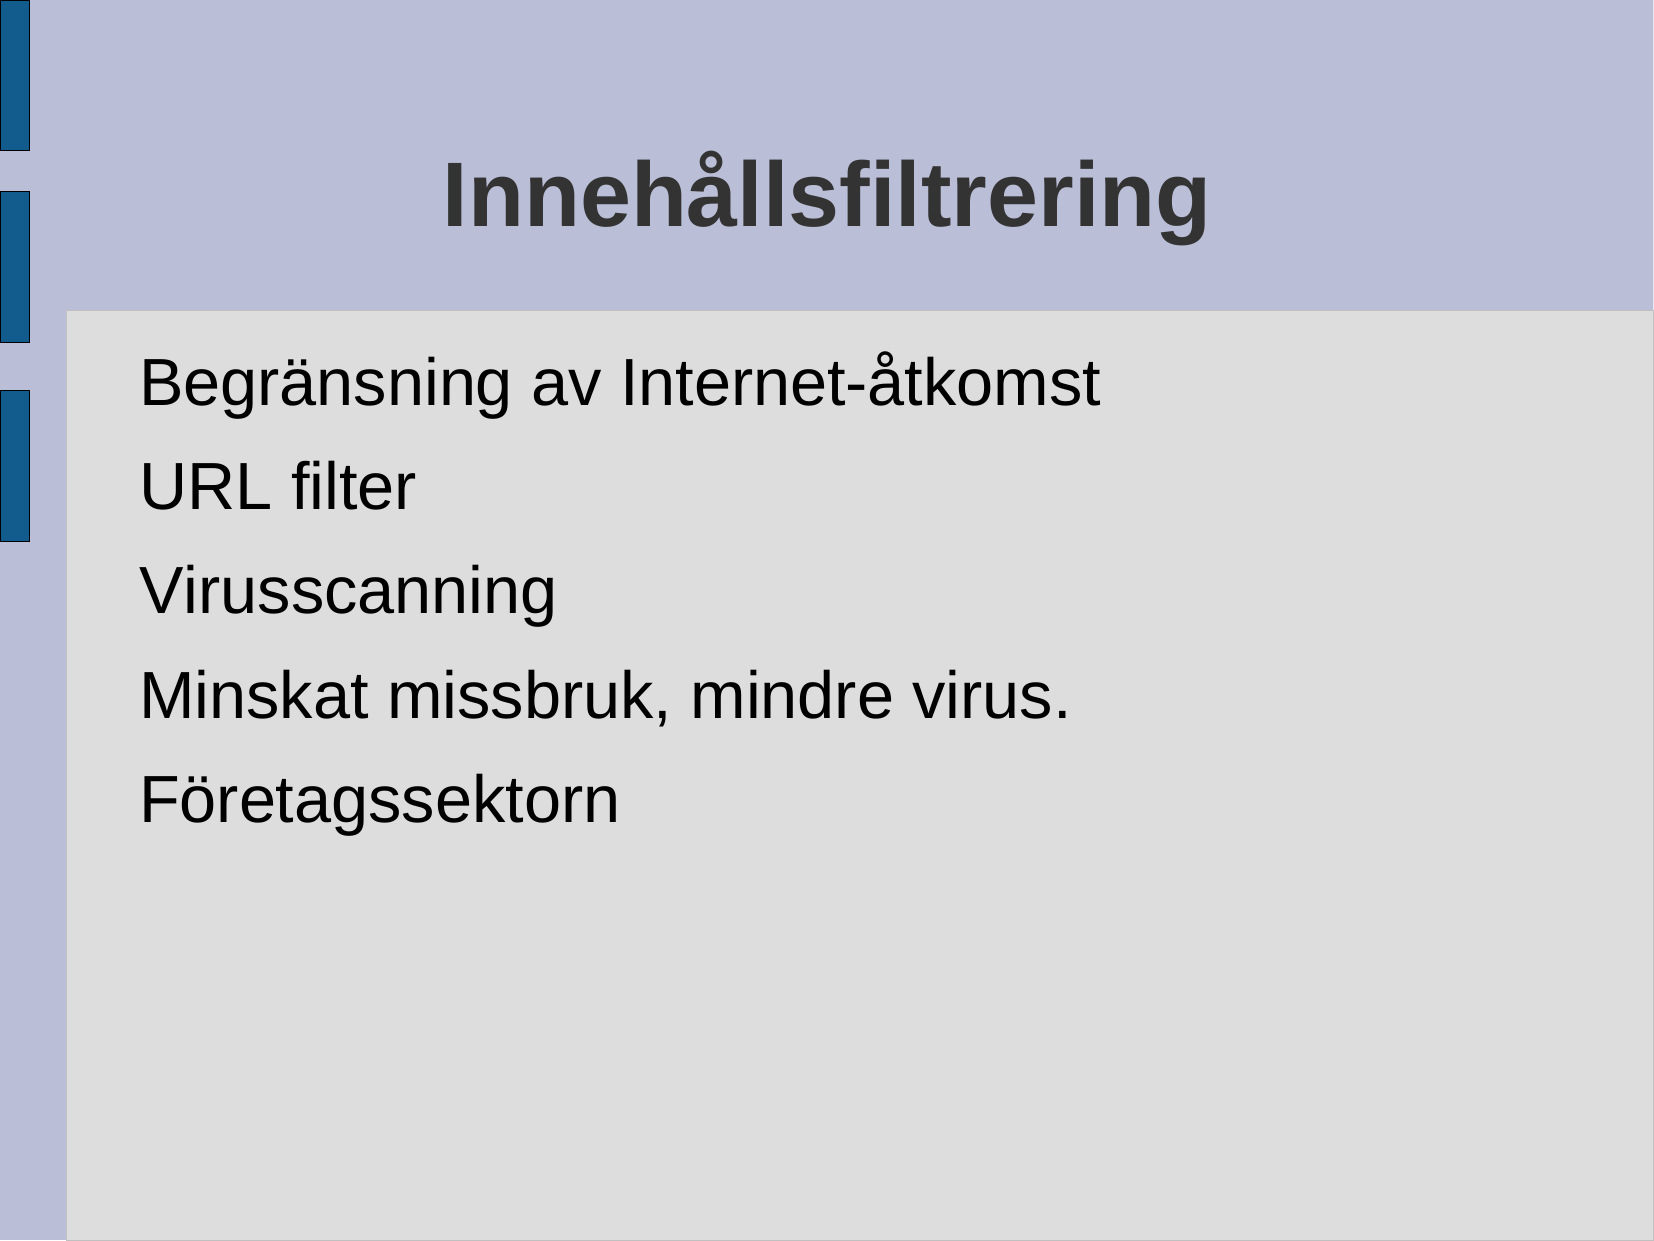

# Innehållsfiltrering
Begränsning av Internet-åtkomst
URL filter
Virusscanning
Minskat missbruk, mindre virus.
Företagssektorn